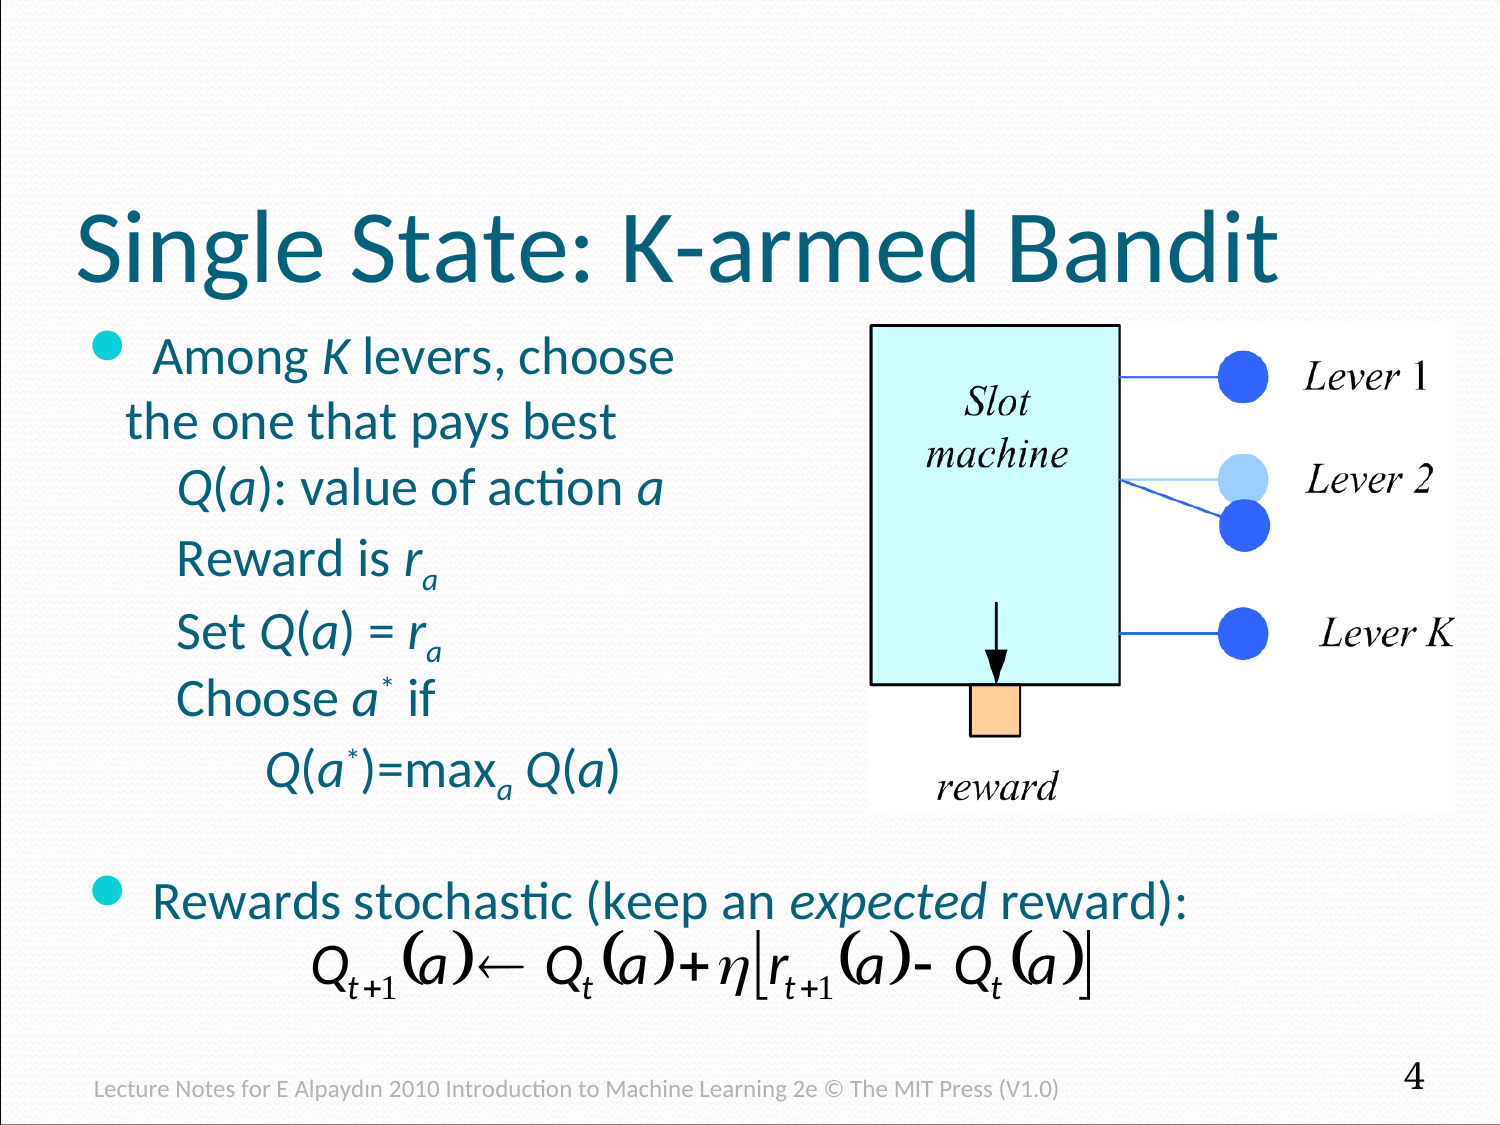

# Single State: K-armed Bandit
 Among K levers, choose
 the one that pays best
	Q(a): value of action a
	Reward is ra
	Set Q(a) = ra
	Choose a* if
		Q(a*)=maxa Q(a)
 Rewards stochastic (keep an expected reward):
Lecture Notes for E Alpaydın 2010 Introduction to Machine Learning 2e © The MIT Press (V1.0)